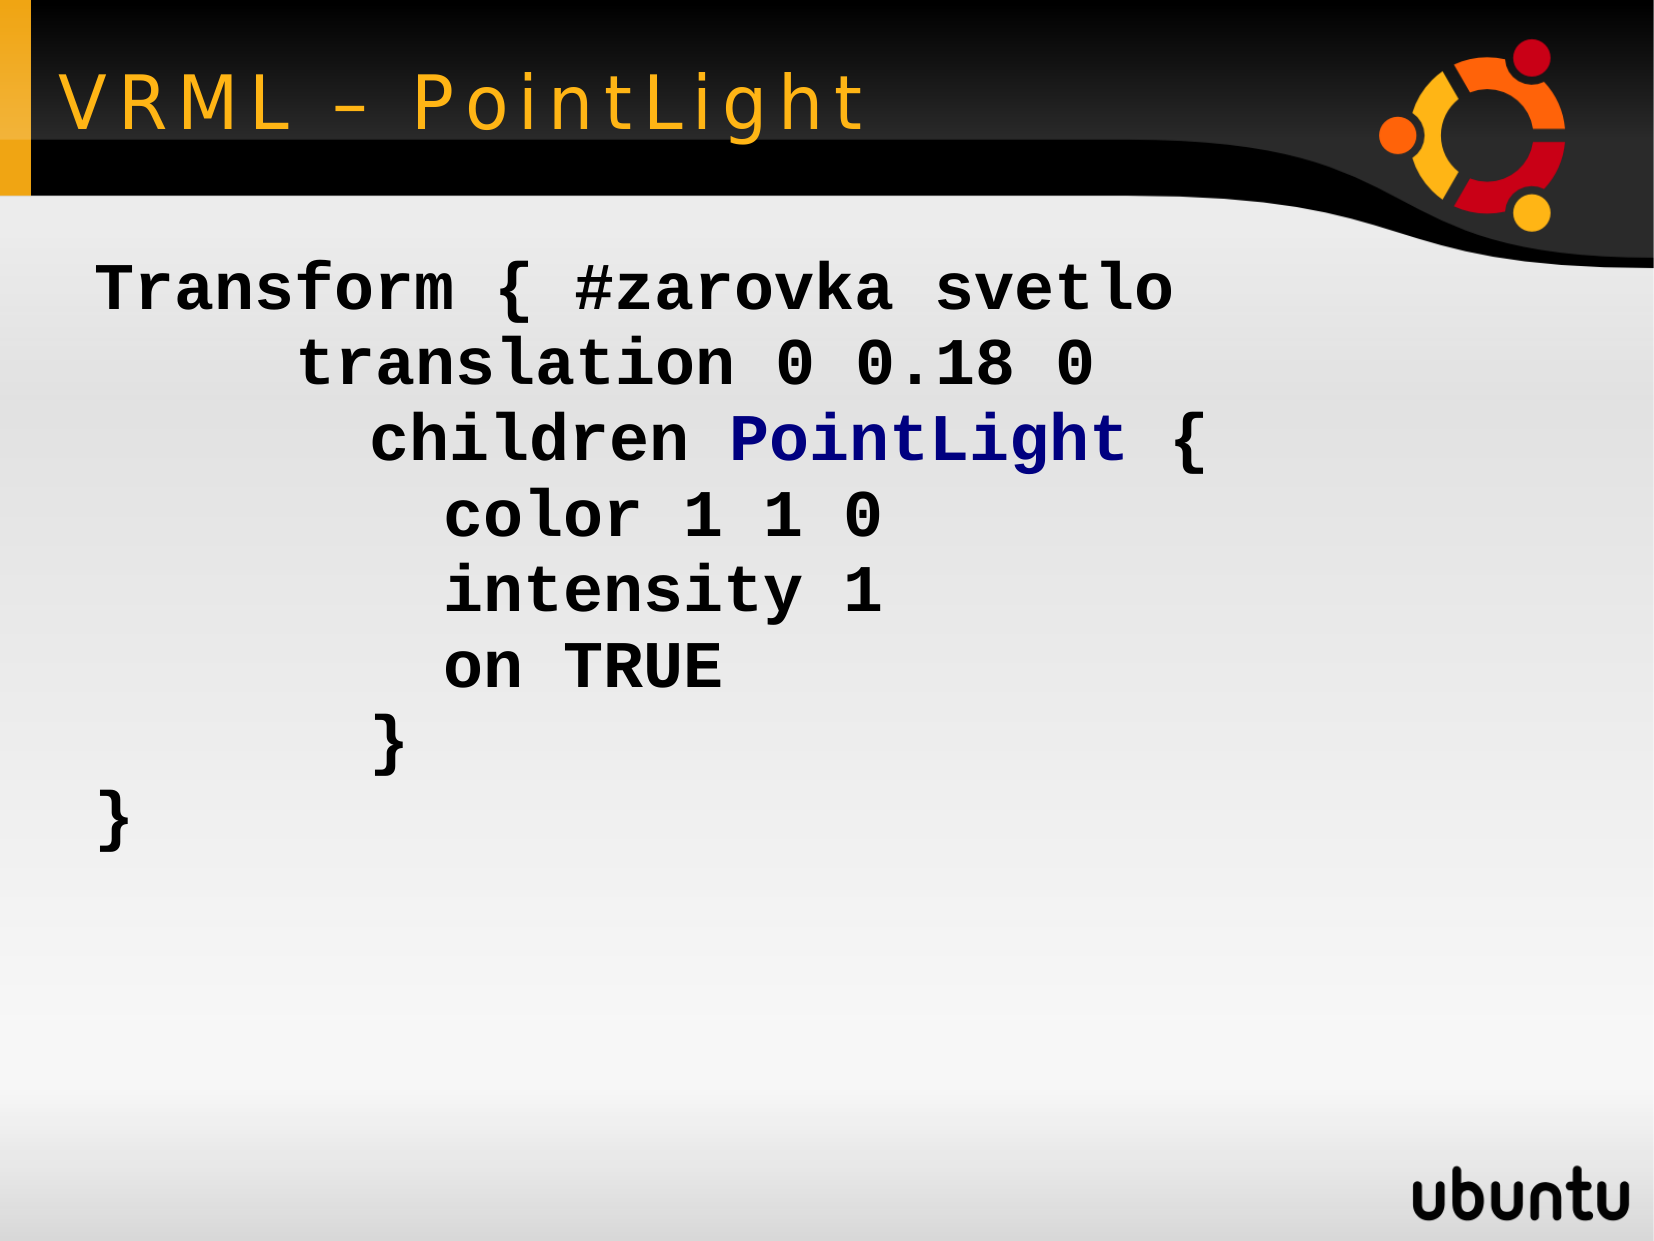

# VRML – PointLight
Transform { #zarovka svetlo
 	translation 0 0.18 0
			children PointLight {
				color 1 1 0
				intensity 1
				on TRUE
			}
}